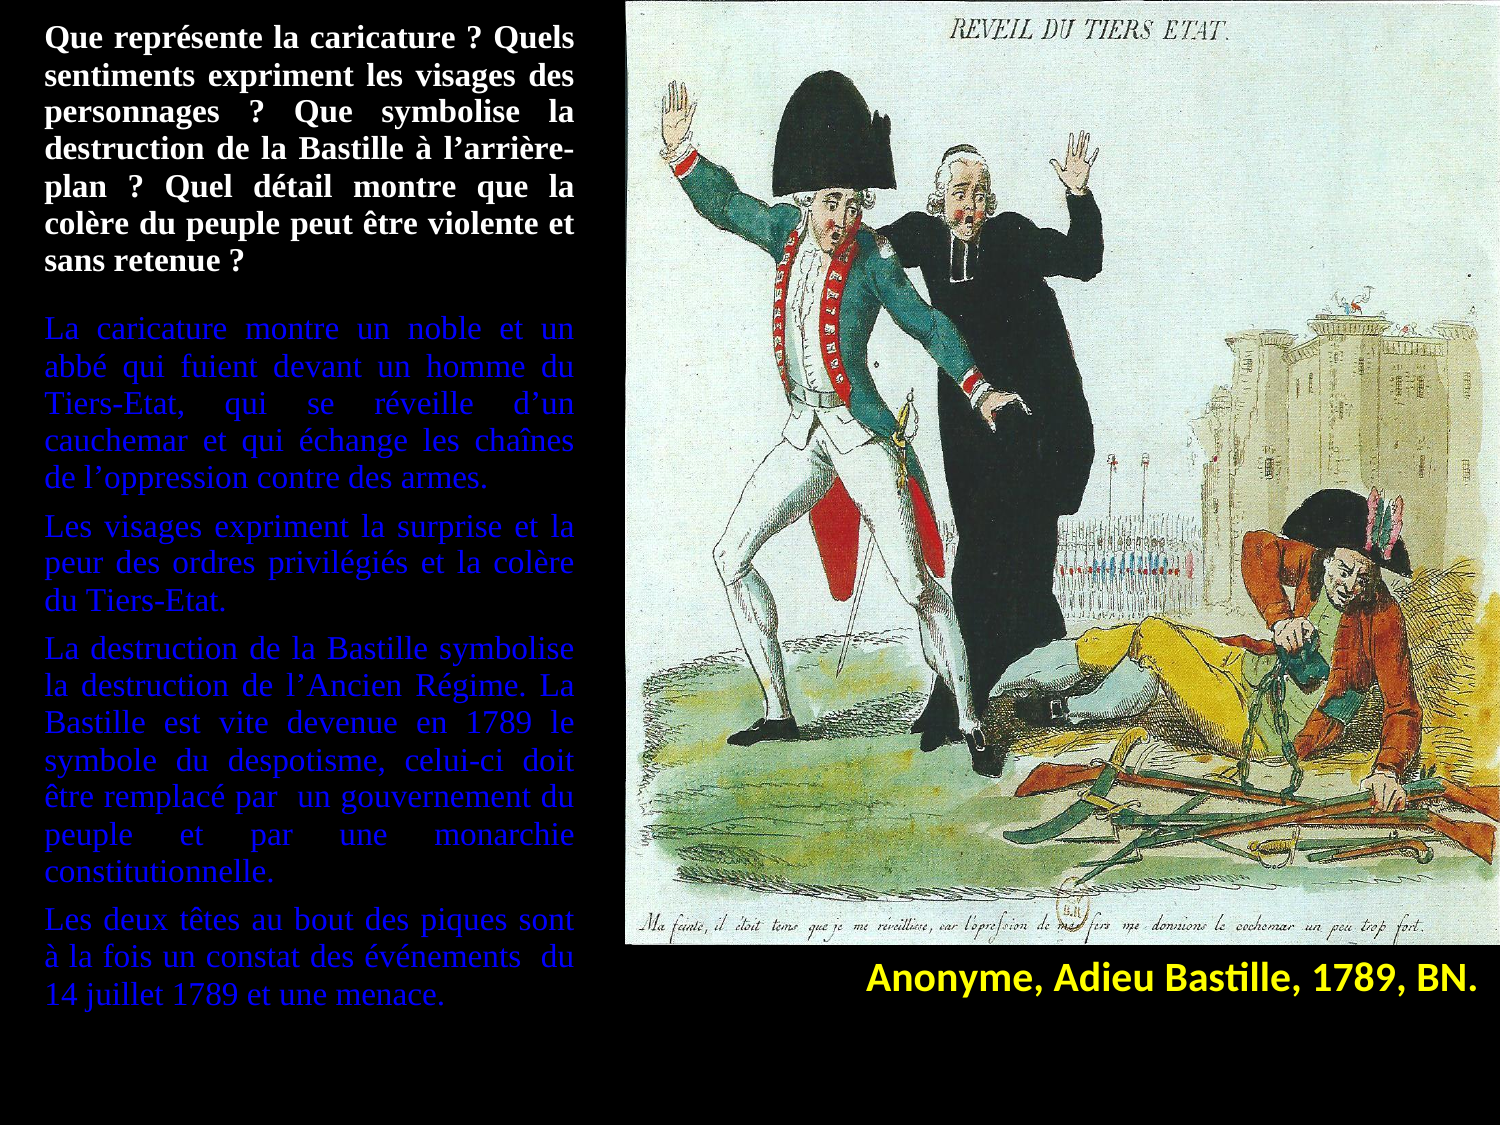

Que représente la caricature ? Quels sentiments expriment les visages des personnages ? Que symbolise la destruction de la Bastille à l’arrière-plan ? Quel détail montre que la colère du peuple peut être violente et sans retenue ?
La caricature montre un noble et un abbé qui fuient devant un homme du Tiers-Etat, qui se réveille d’un cauchemar et qui échange les chaînes de l’oppression contre des armes.
Les visages expriment la surprise et la peur des ordres privilégiés et la colère du Tiers-Etat.
La destruction de la Bastille symbolise la destruction de l’Ancien Régime. La Bastille est vite devenue en 1789 le symbole du despotisme, celui-ci doit être remplacé par un gouvernement du peuple et par une monarchie constitutionnelle.
Les deux têtes au bout des piques sont à la fois un constat des événements du 14 juillet 1789 et une menace.
Anonyme, Adieu Bastille, 1789, BN.